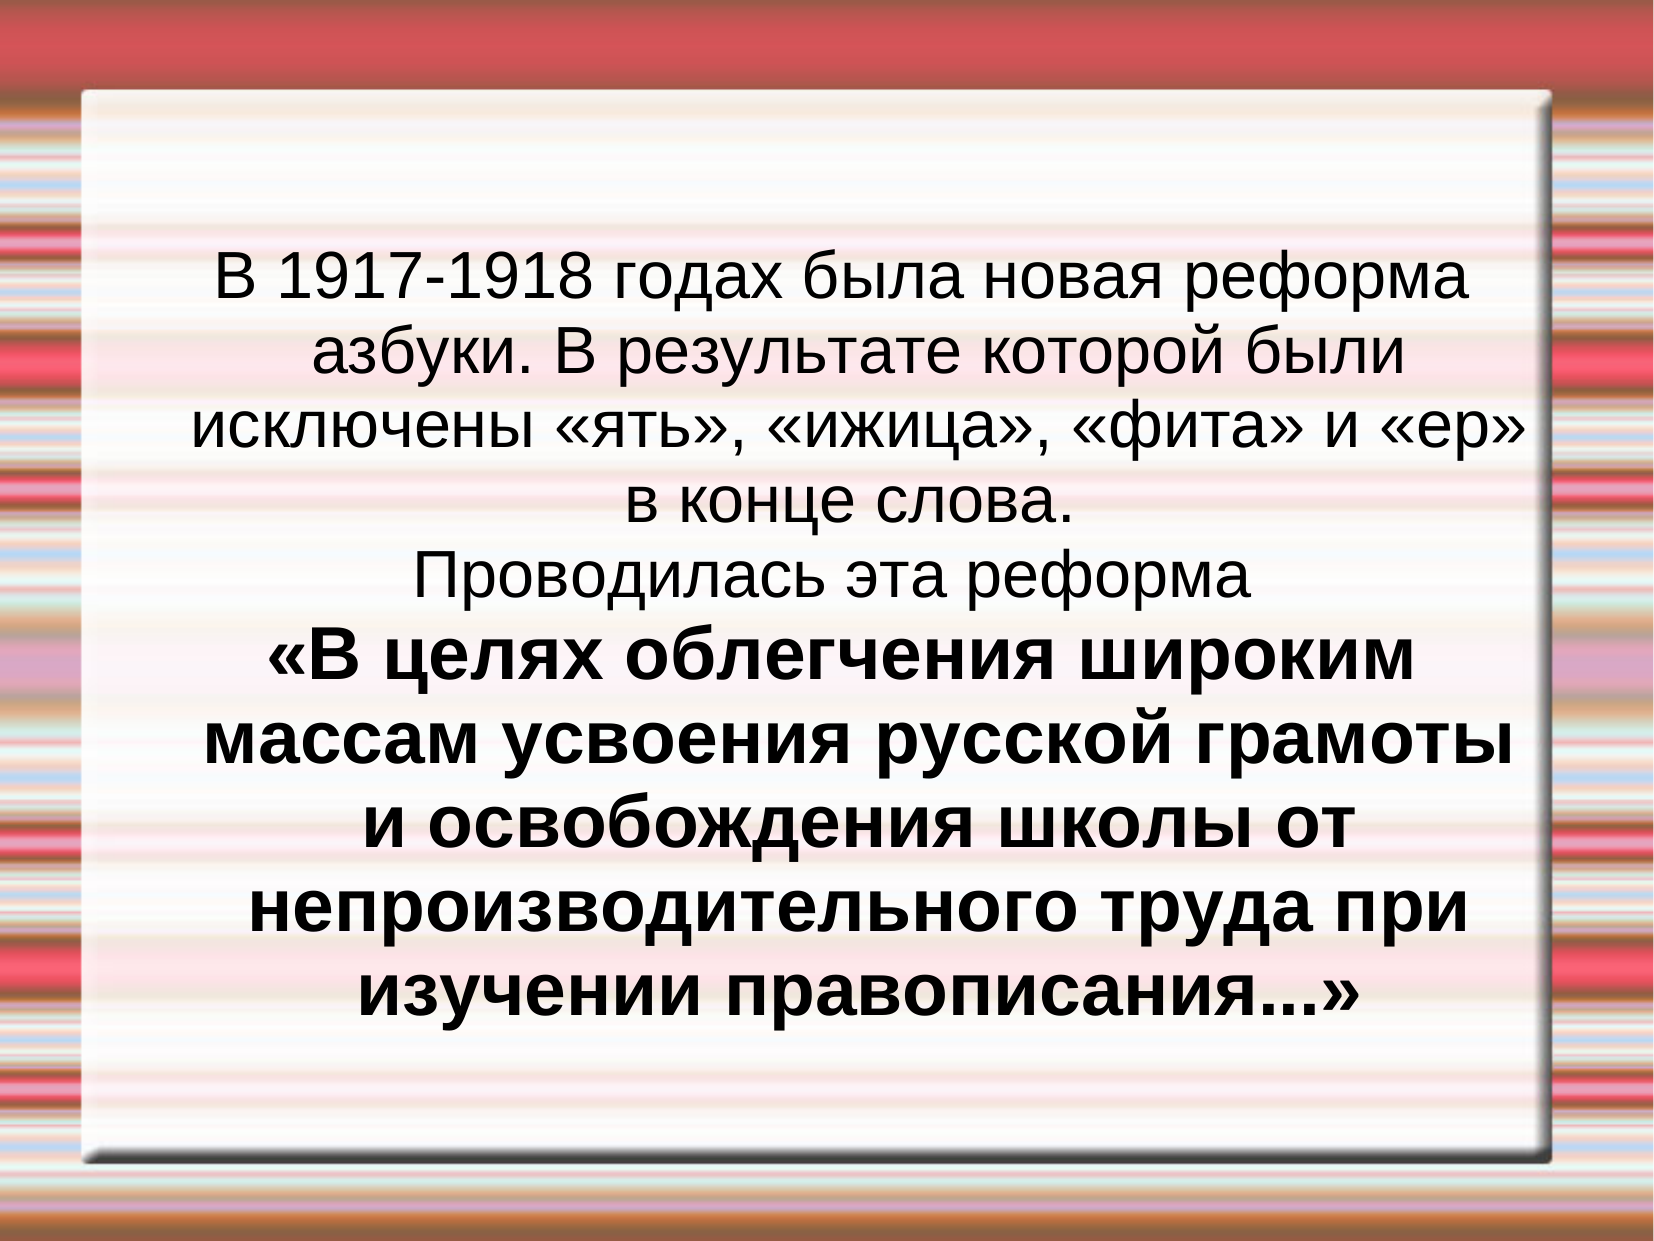

# В 1917-1918 годах была новая реформа азбуки. В результате которой были исключены «ять», «ижица», «фита» и «ер» в конце слова.
Проводилась эта реформа
«В целях облегчения широким массам усвоения русской грамоты и освобождения школы от непроизводительного труда при изучении правописания...»